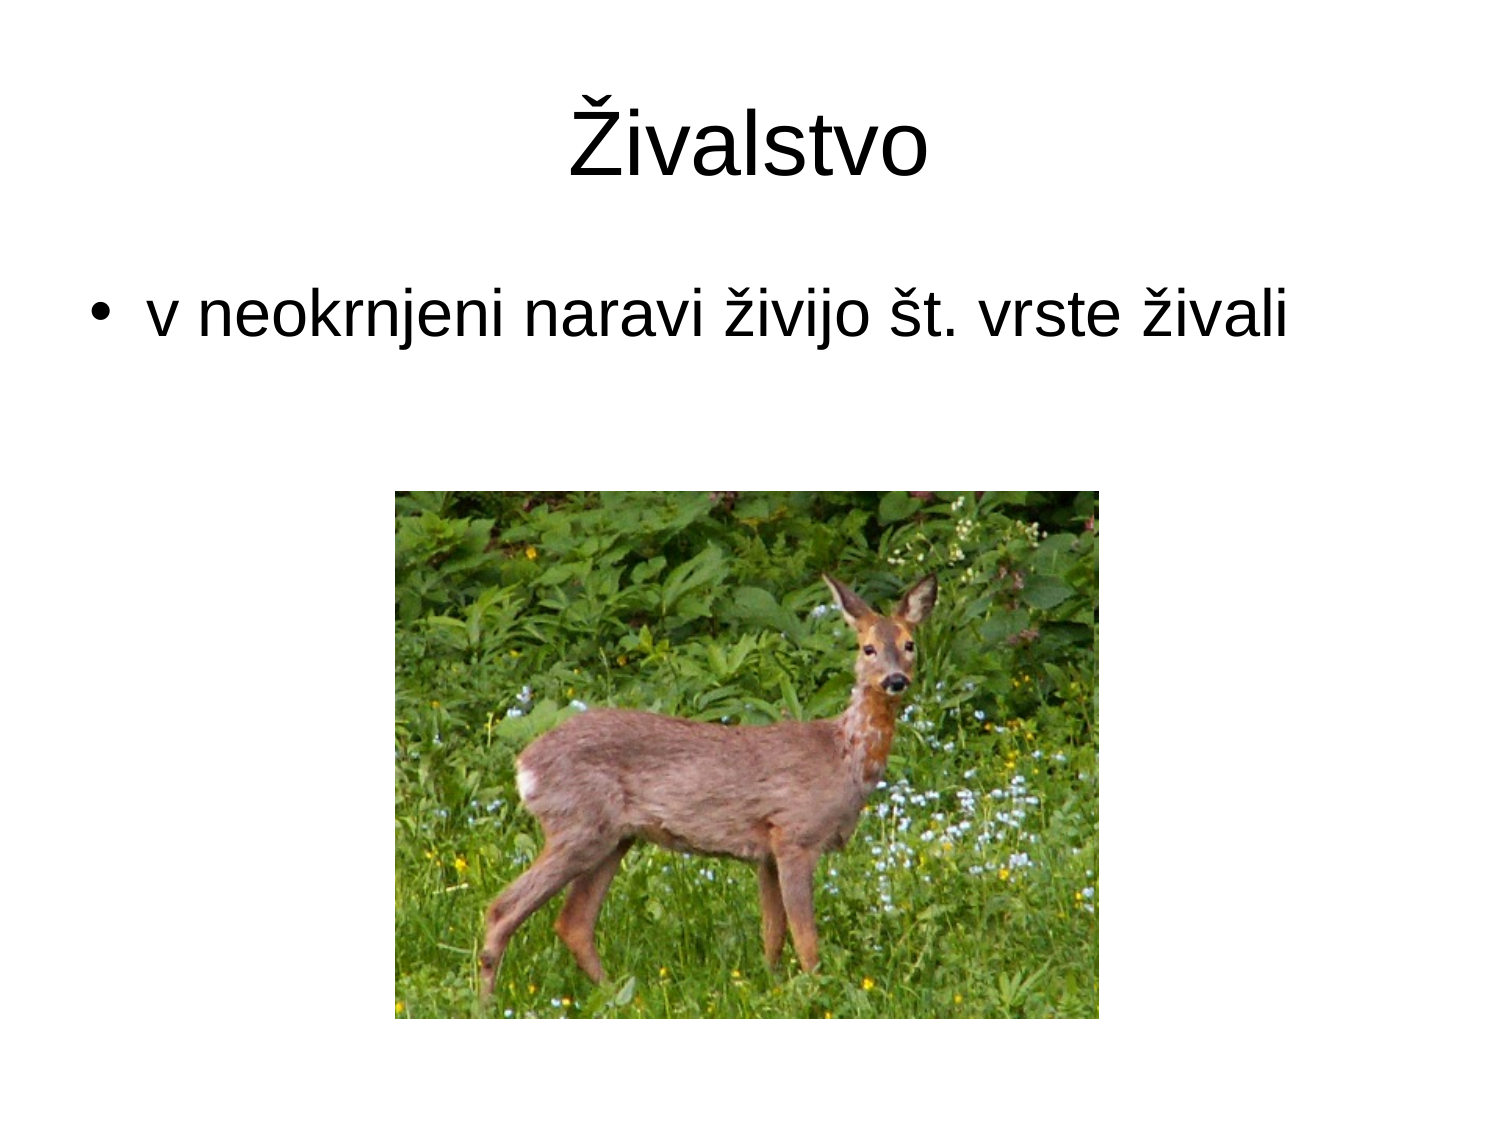

# Živalstvo
v neokrnjeni naravi živijo št. vrste živali